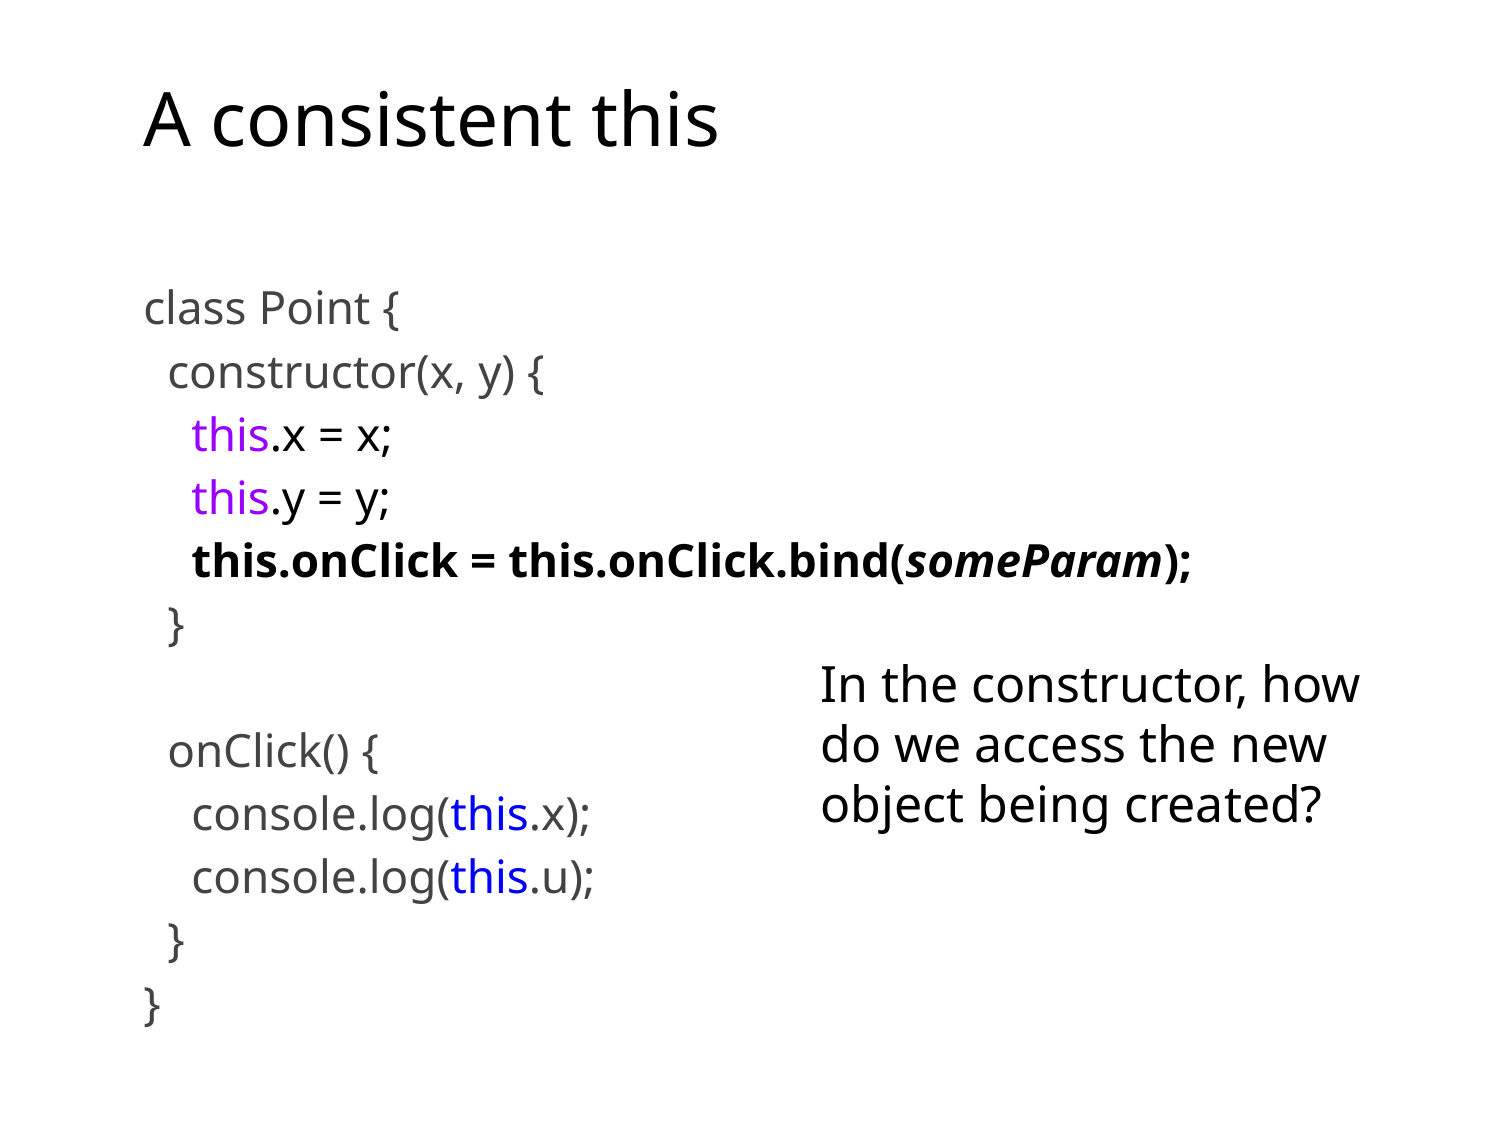

# A consistent this
class Point {
 constructor(x, y) {
 this.x = x;
 this.y = y;
 this.onClick = this.onClick.bind(someParam);
 }
 onClick() {
 console.log(this.x);
 console.log(this.u);
 }
}
In the constructor, how do we access the new object being created?